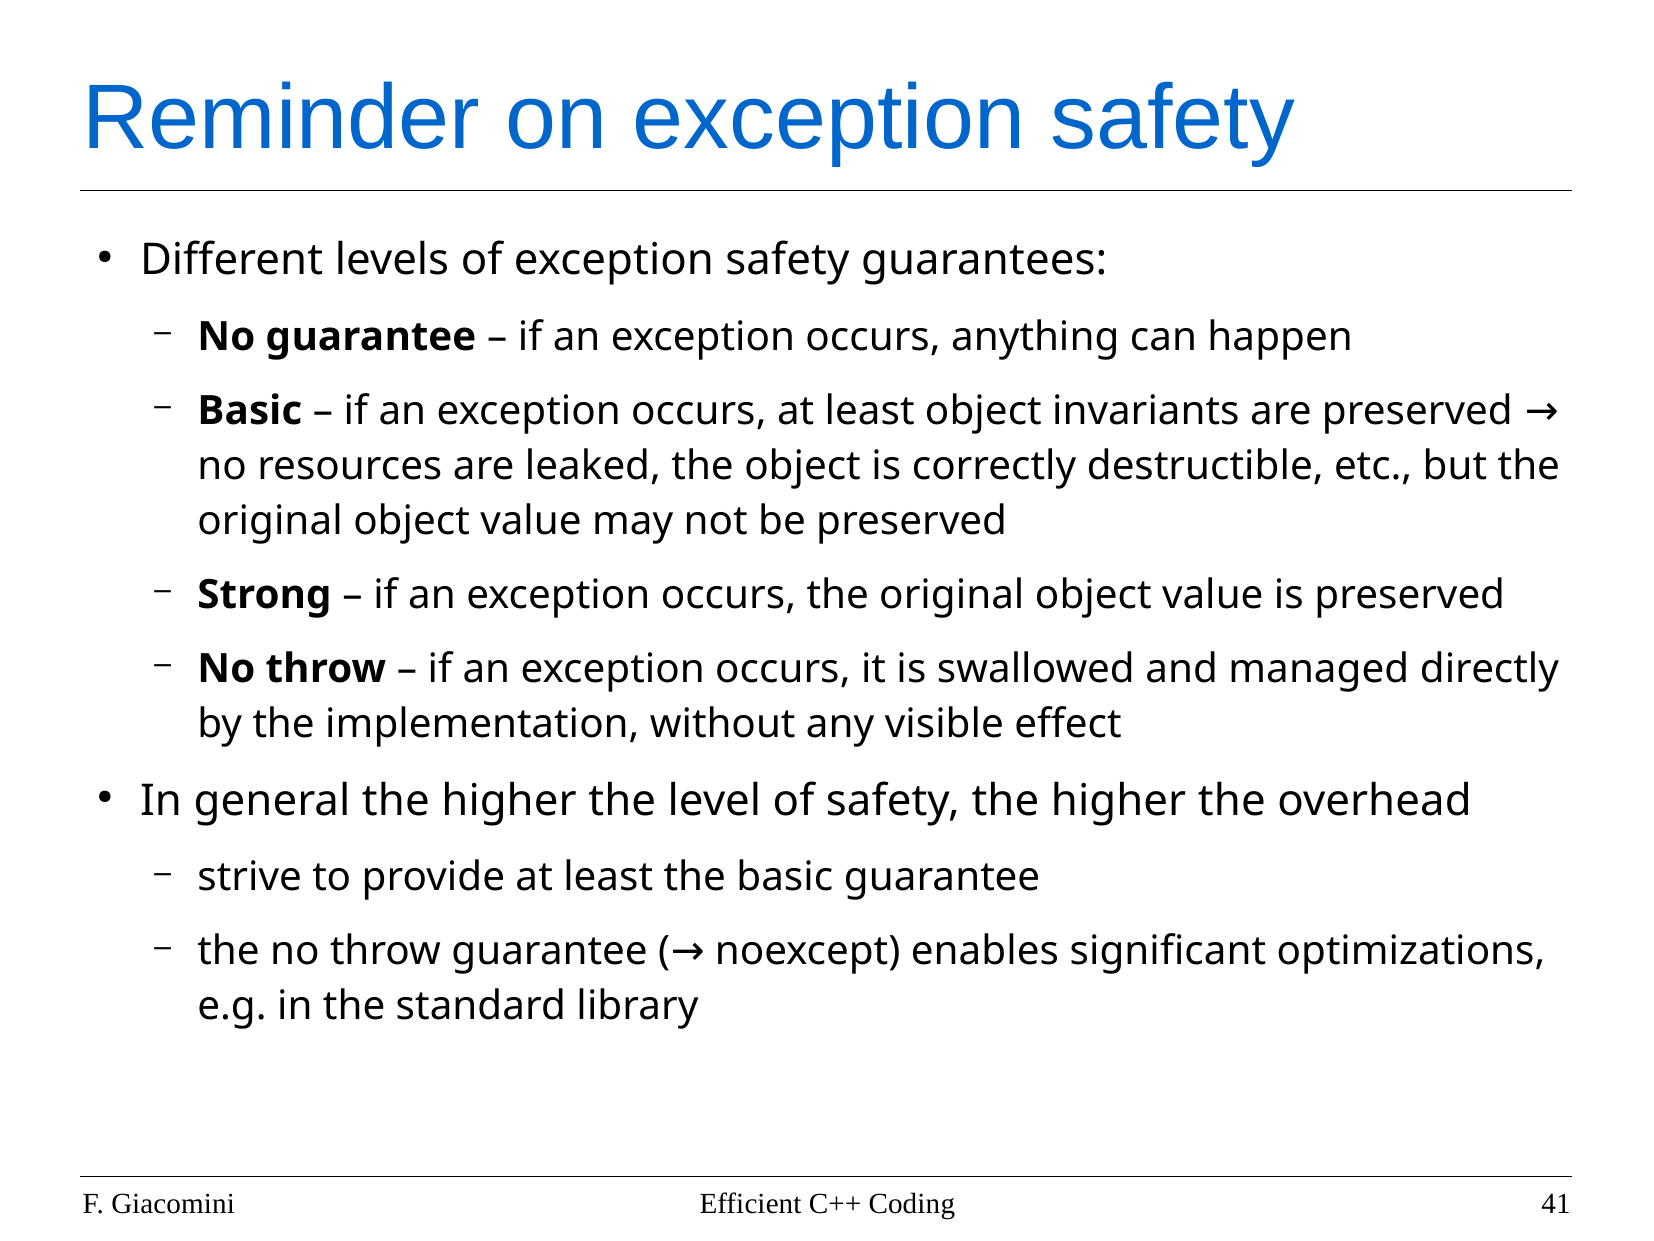

# Reminder on exception safety
Different levels of exception safety guarantees:
No guarantee – if an exception occurs, anything can happen
Basic – if an exception occurs, at least object invariants are preserved → no resources are leaked, the object is correctly destructible, etc., but the original object value may not be preserved
Strong – if an exception occurs, the original object value is preserved
No throw – if an exception occurs, it is swallowed and managed directly by the implementation, without any visible effect
In general the higher the level of safety, the higher the overhead
strive to provide at least the basic guarantee
the no throw guarantee (→ noexcept) enables significant optimizations, e.g. in the standard library
F. Giacomini
Efficient C++ Coding
41